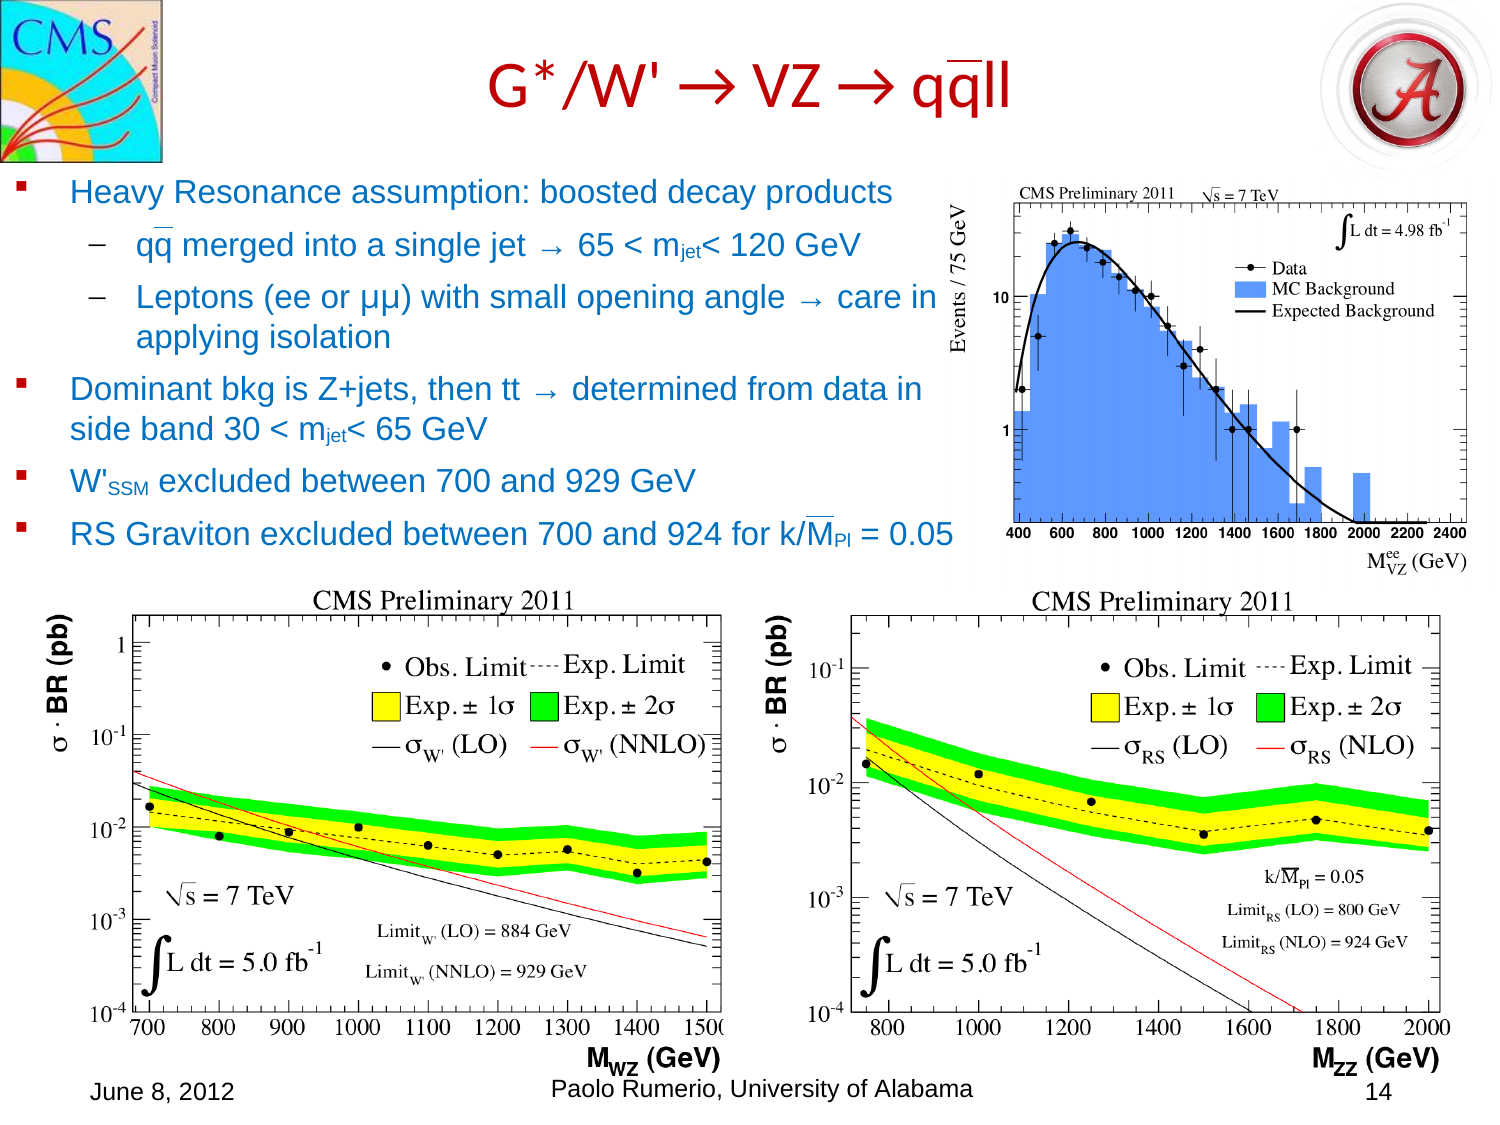

G*/W' → VZ → qqll
Heavy Resonance assumption: boosted decay products
qq merged into a single jet → 65 < mjet< 120 GeV
Leptons (ee or μμ) with small opening angle → care in applying isolation
Dominant bkg is Z+jets, then tt → determined from data in side band 30 < mjet< 65 GeV
W'SSM excluded between 700 and 929 GeV
RS Graviton excluded between 700 and 924 for k/MPl = 0.05
Paolo Rumerio, Univ. of Alabama
June 8, 2012
14